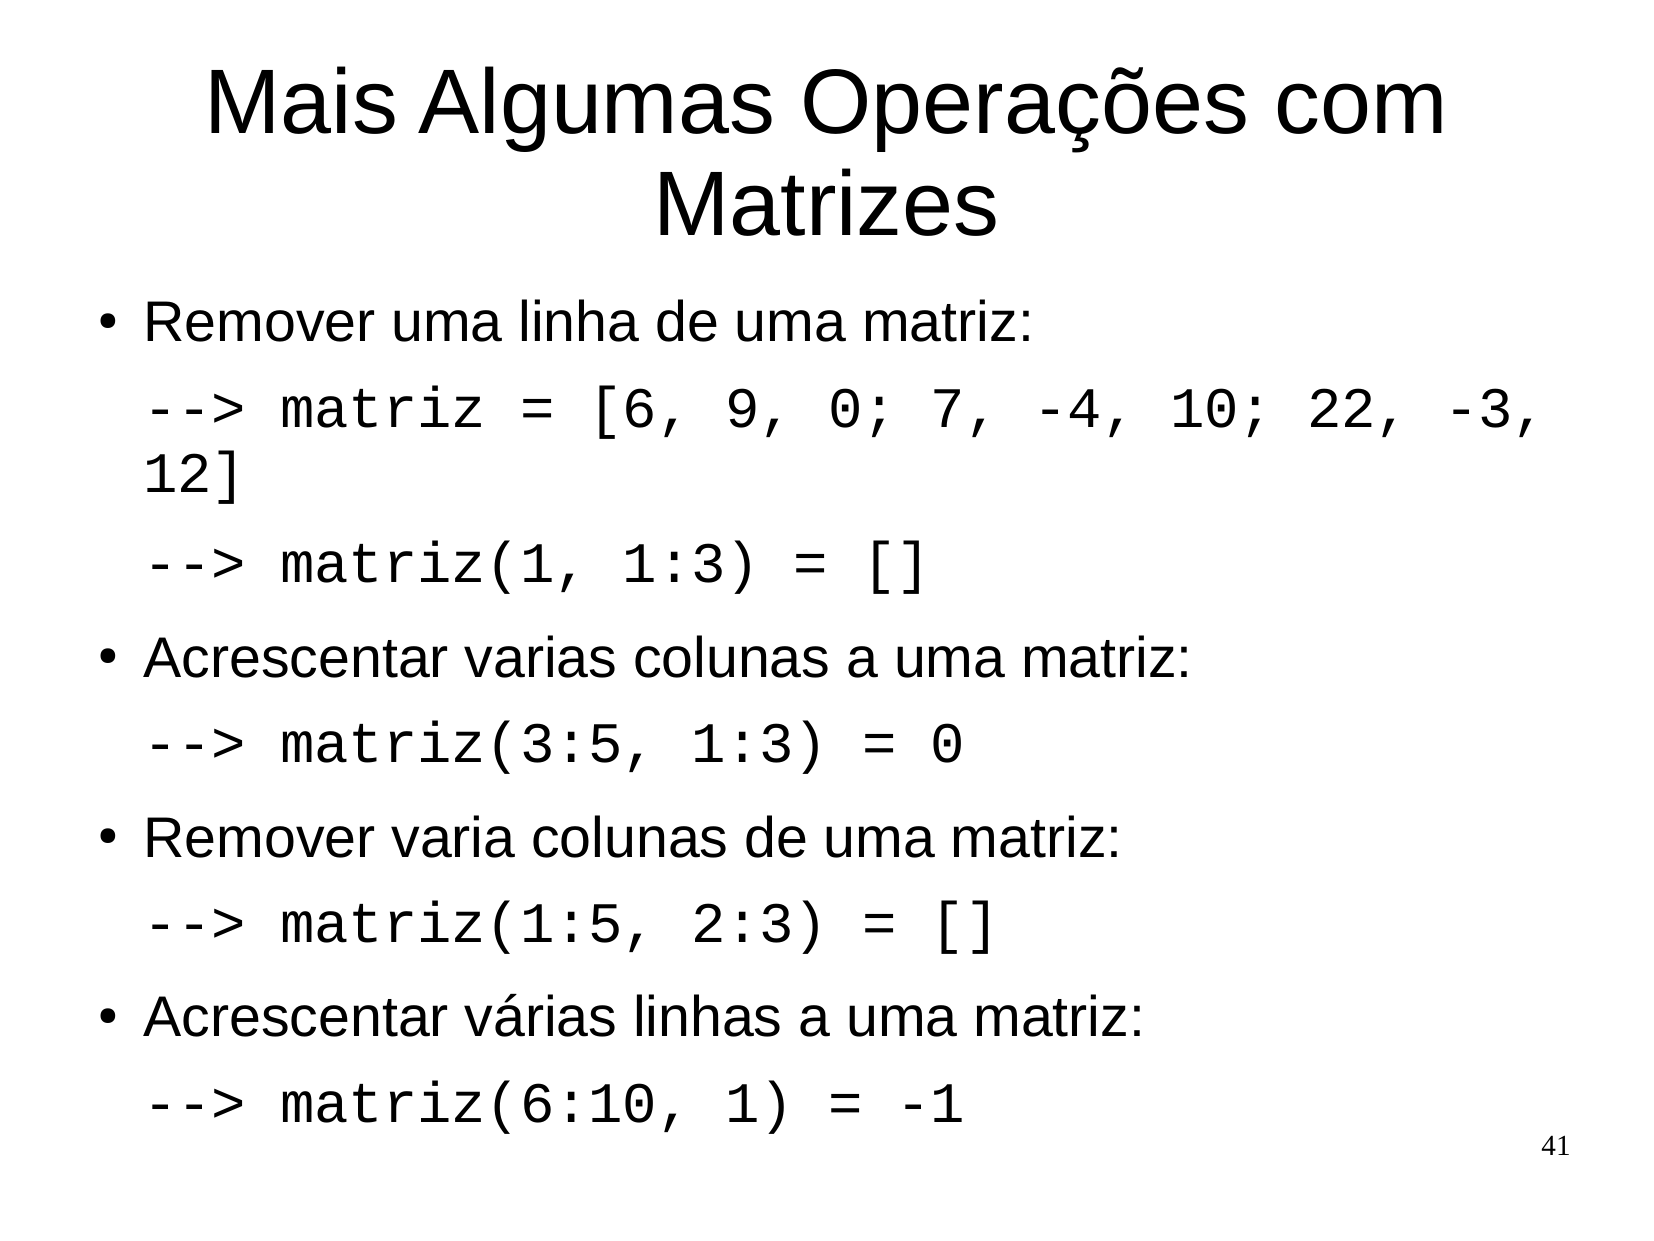

# Mais Algumas Operações com Matrizes
Remover uma linha de uma matriz:
--> matriz = [6, 9, 0; 7, -4, 10; 22, -3, 12]
--> matriz(1, 1:3) = []
Acrescentar varias colunas a uma matriz:
--> matriz(3:5, 1:3) = 0
Remover varia colunas de uma matriz:
--> matriz(1:5, 2:3) = []
Acrescentar várias linhas a uma matriz:
--> matriz(6:10, 1) = -1
41